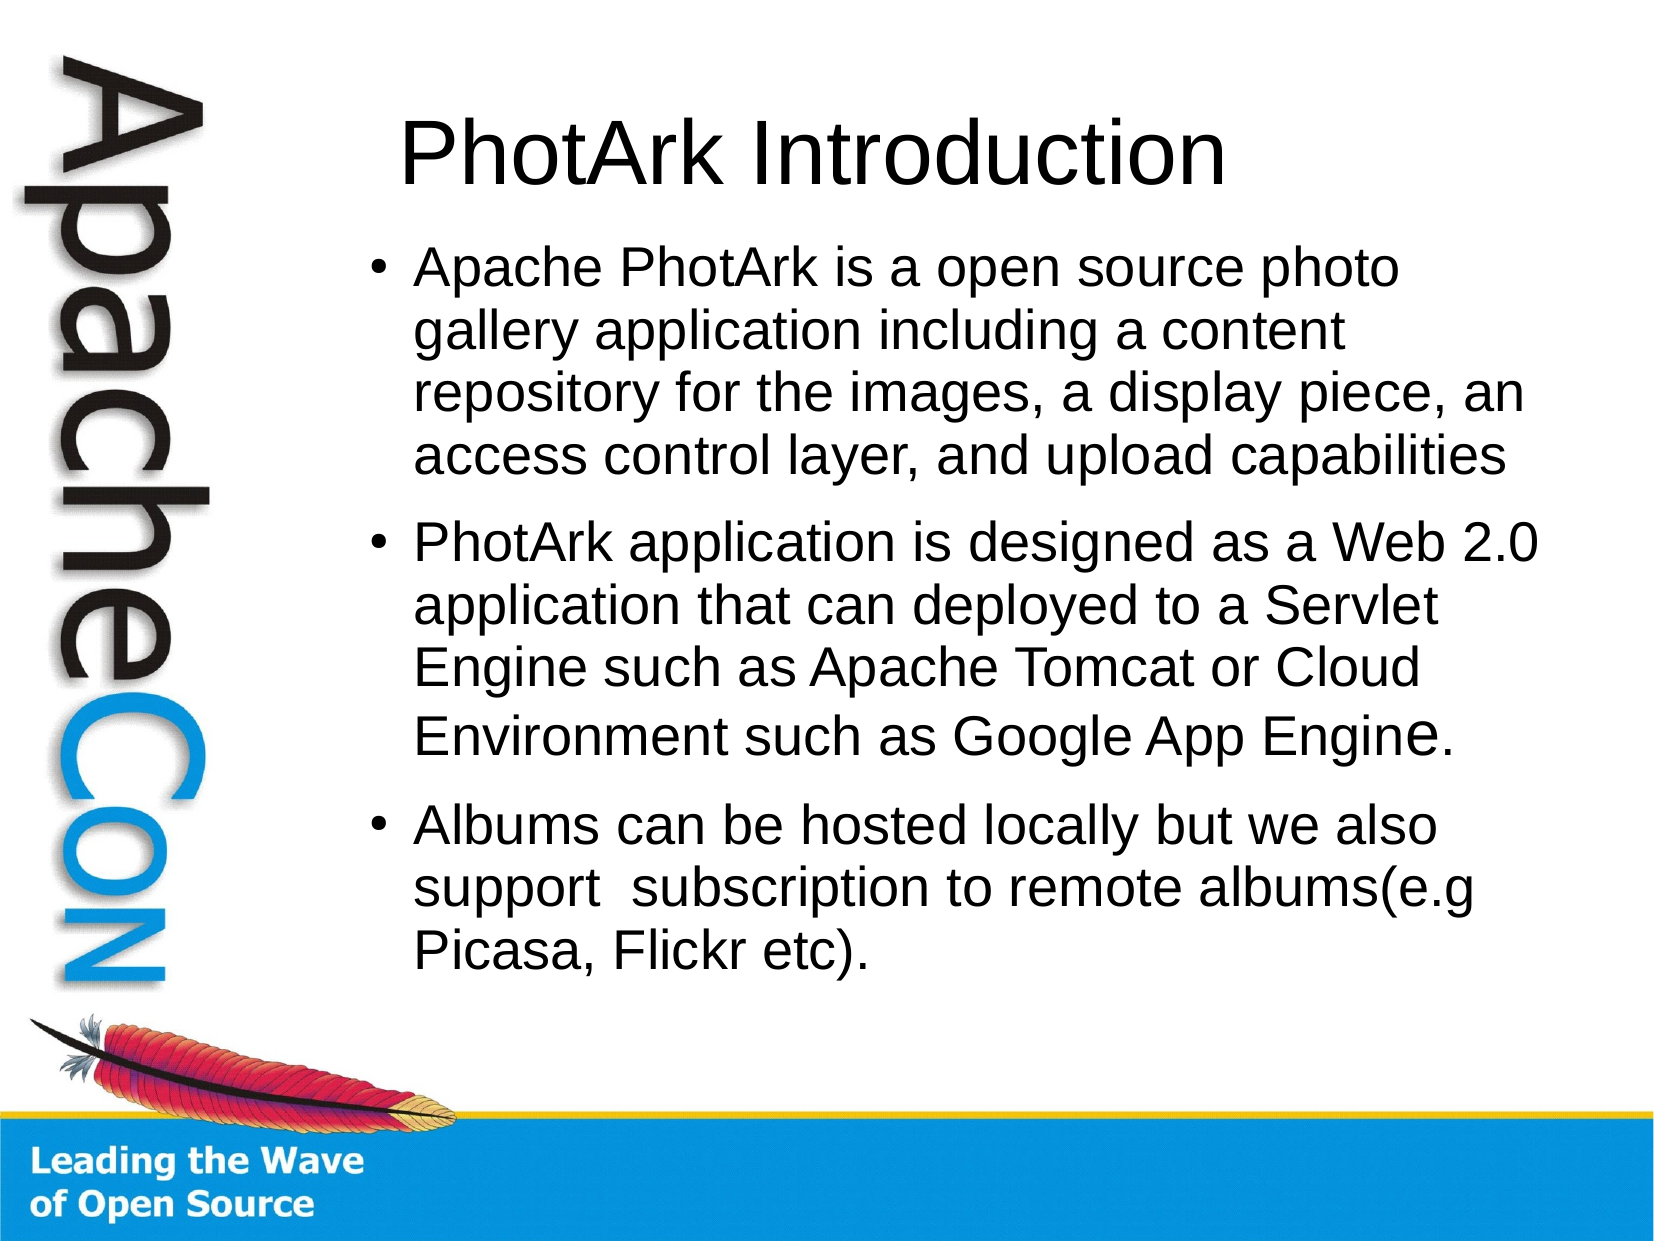

# PhotArk Introduction
Apache PhotArk is a open source photo gallery application including a content repository for the images, a display piece, an access control layer, and upload capabilities
PhotArk application is designed as a Web 2.0 application that can deployed to a Servlet Engine such as Apache Tomcat or Cloud Environment such as Google App Engine.
Albums can be hosted locally but we also support subscription to remote albums(e.g Picasa, Flickr etc).